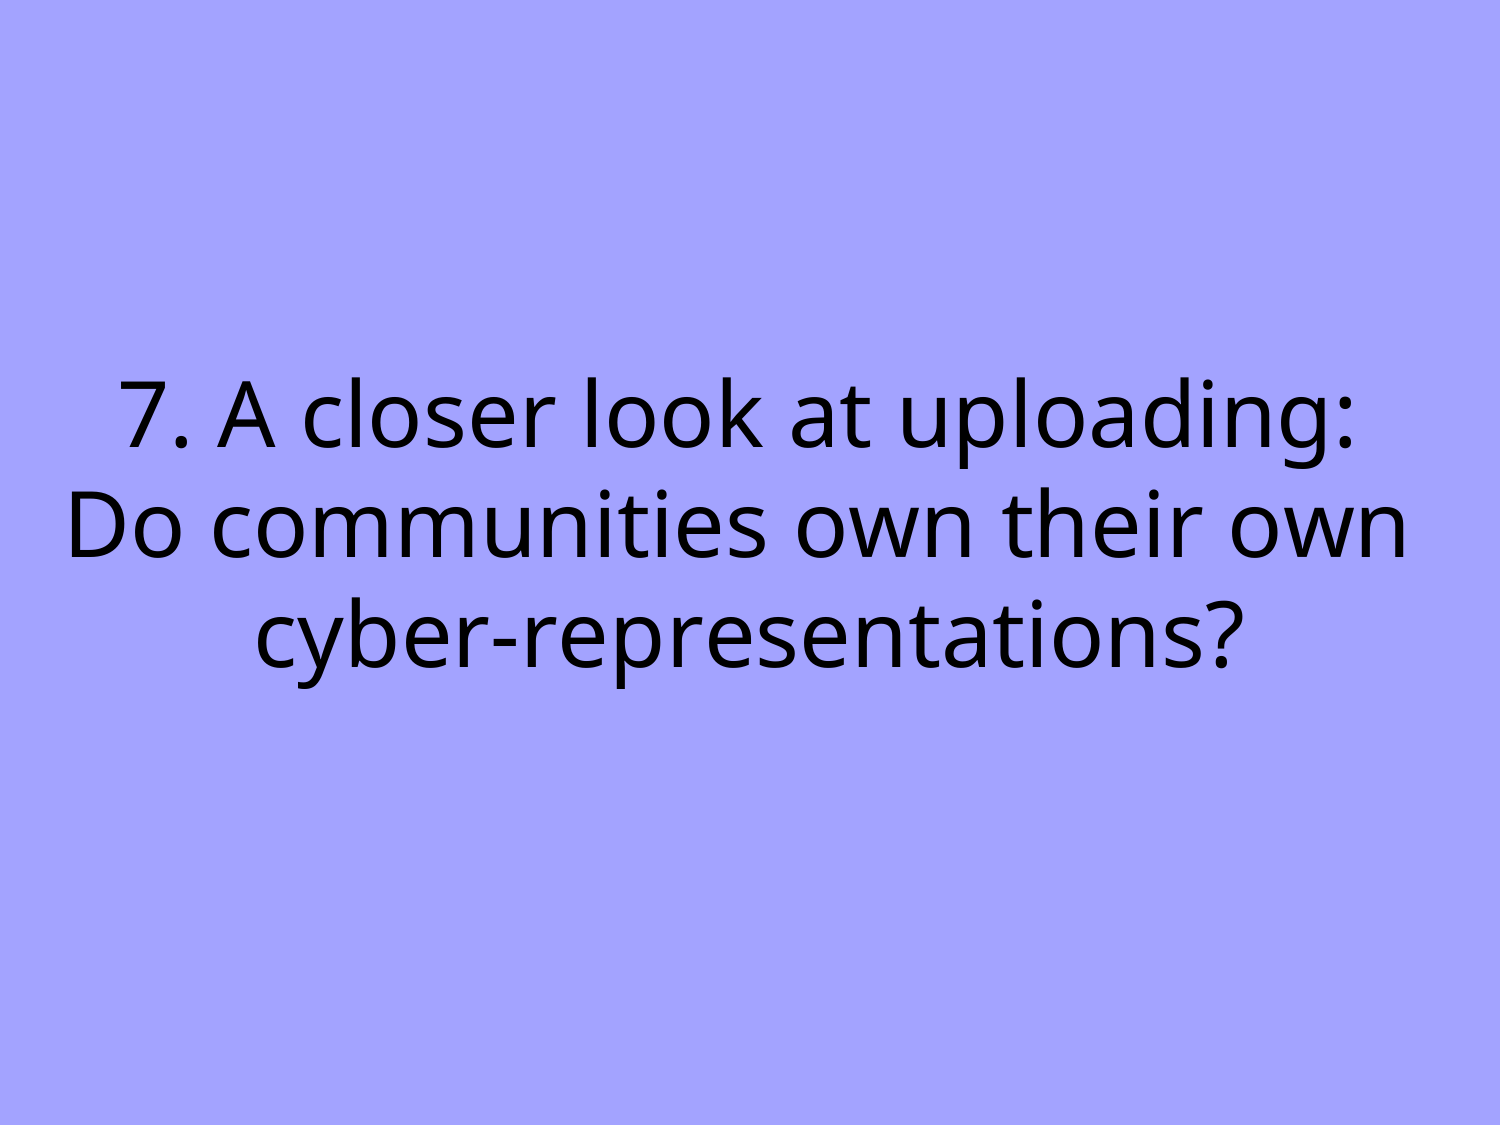

# 7. A closer look at uploading: Do communities own their own cyber-representations?